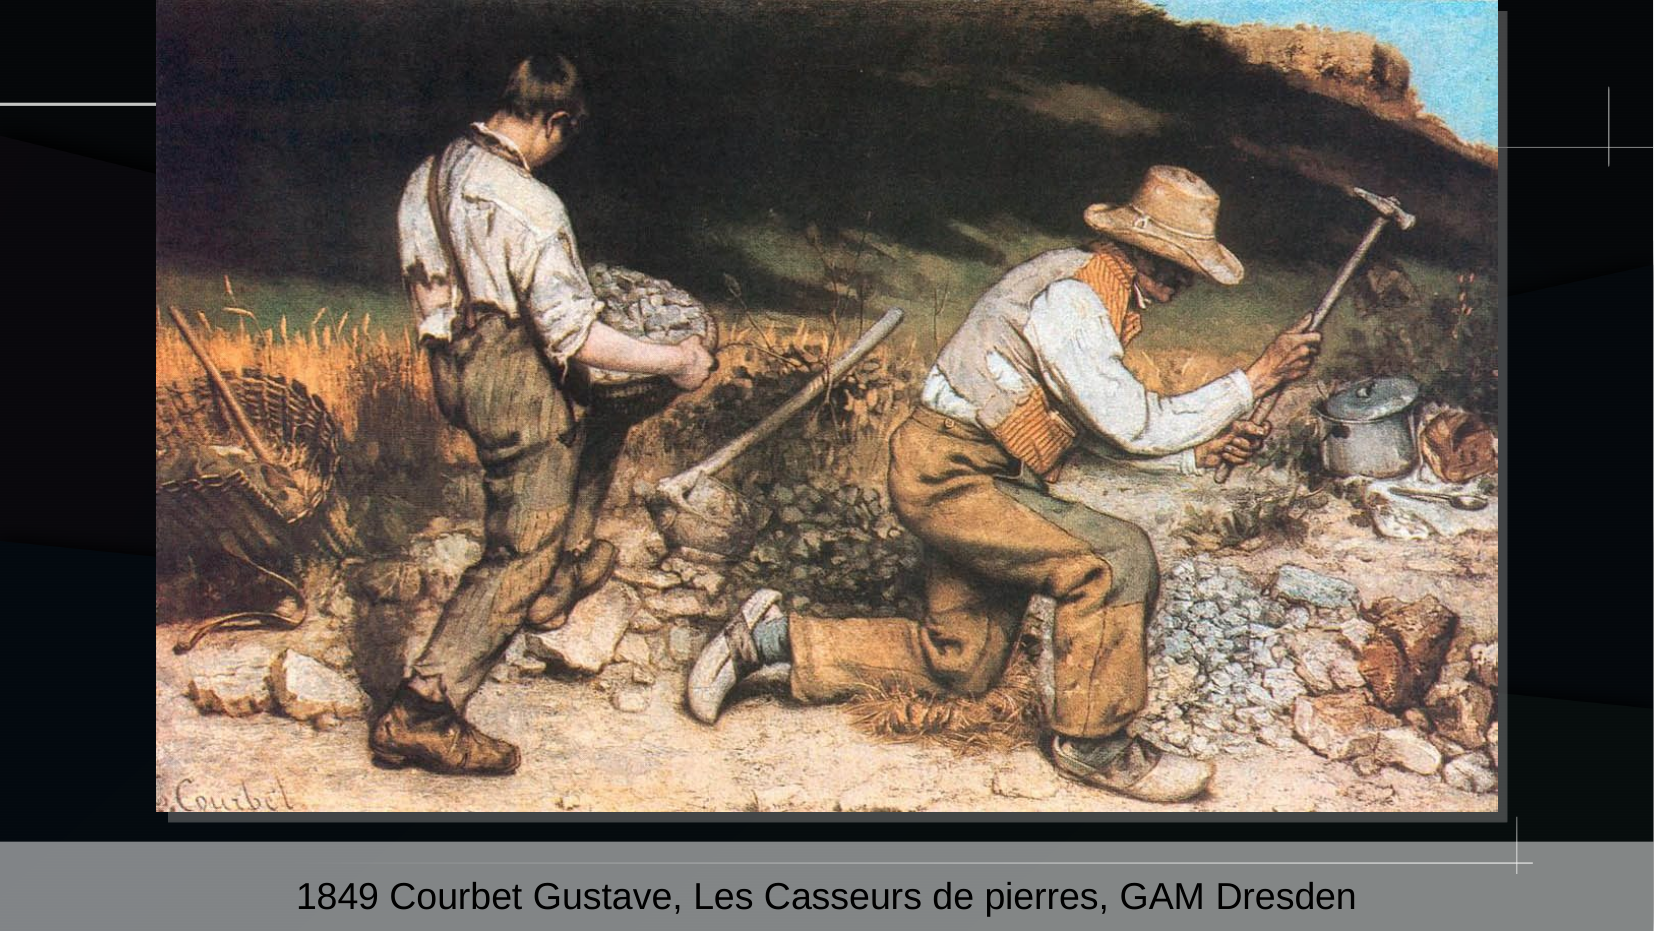

1849 Courbet Gustave, Les Casseurs de pierres, GAM Dresden